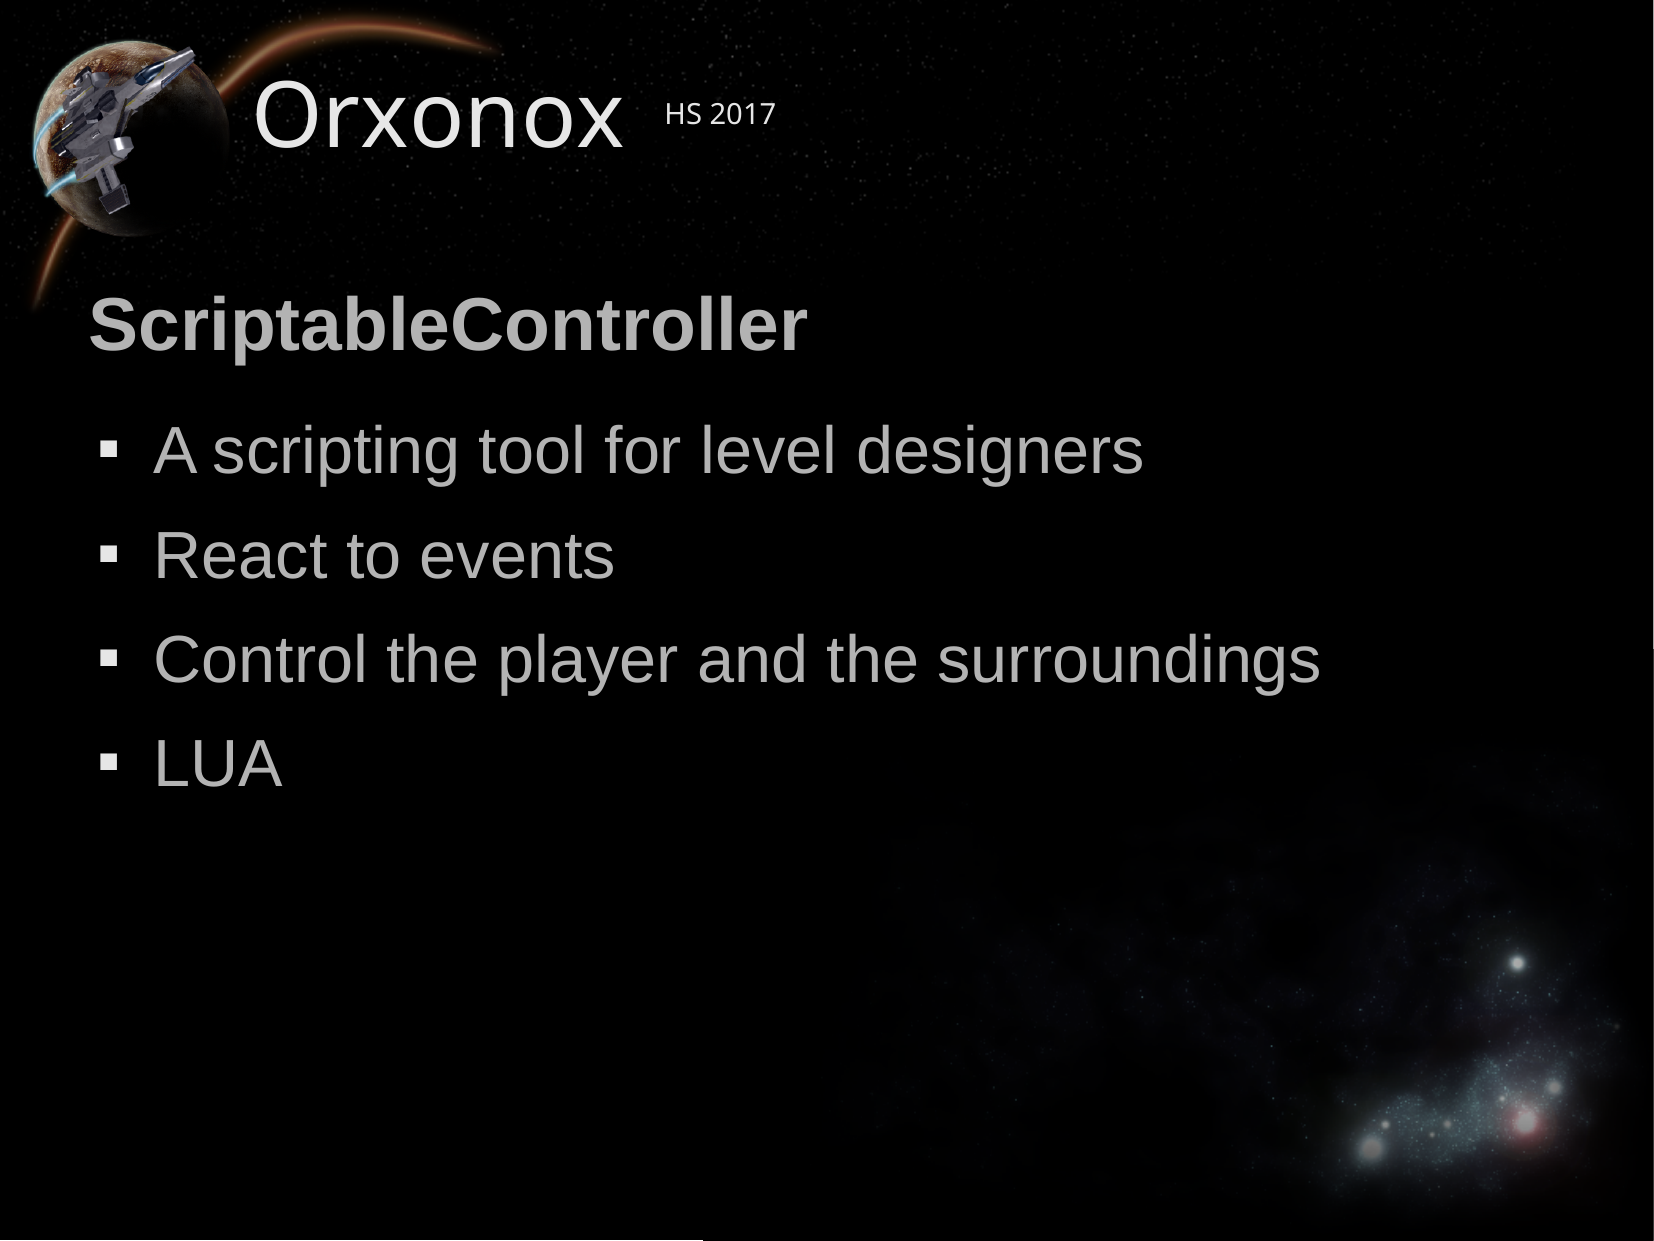

# ScriptableController
A scripting tool for level designers
React to events
Control the player and the surroundings
LUA